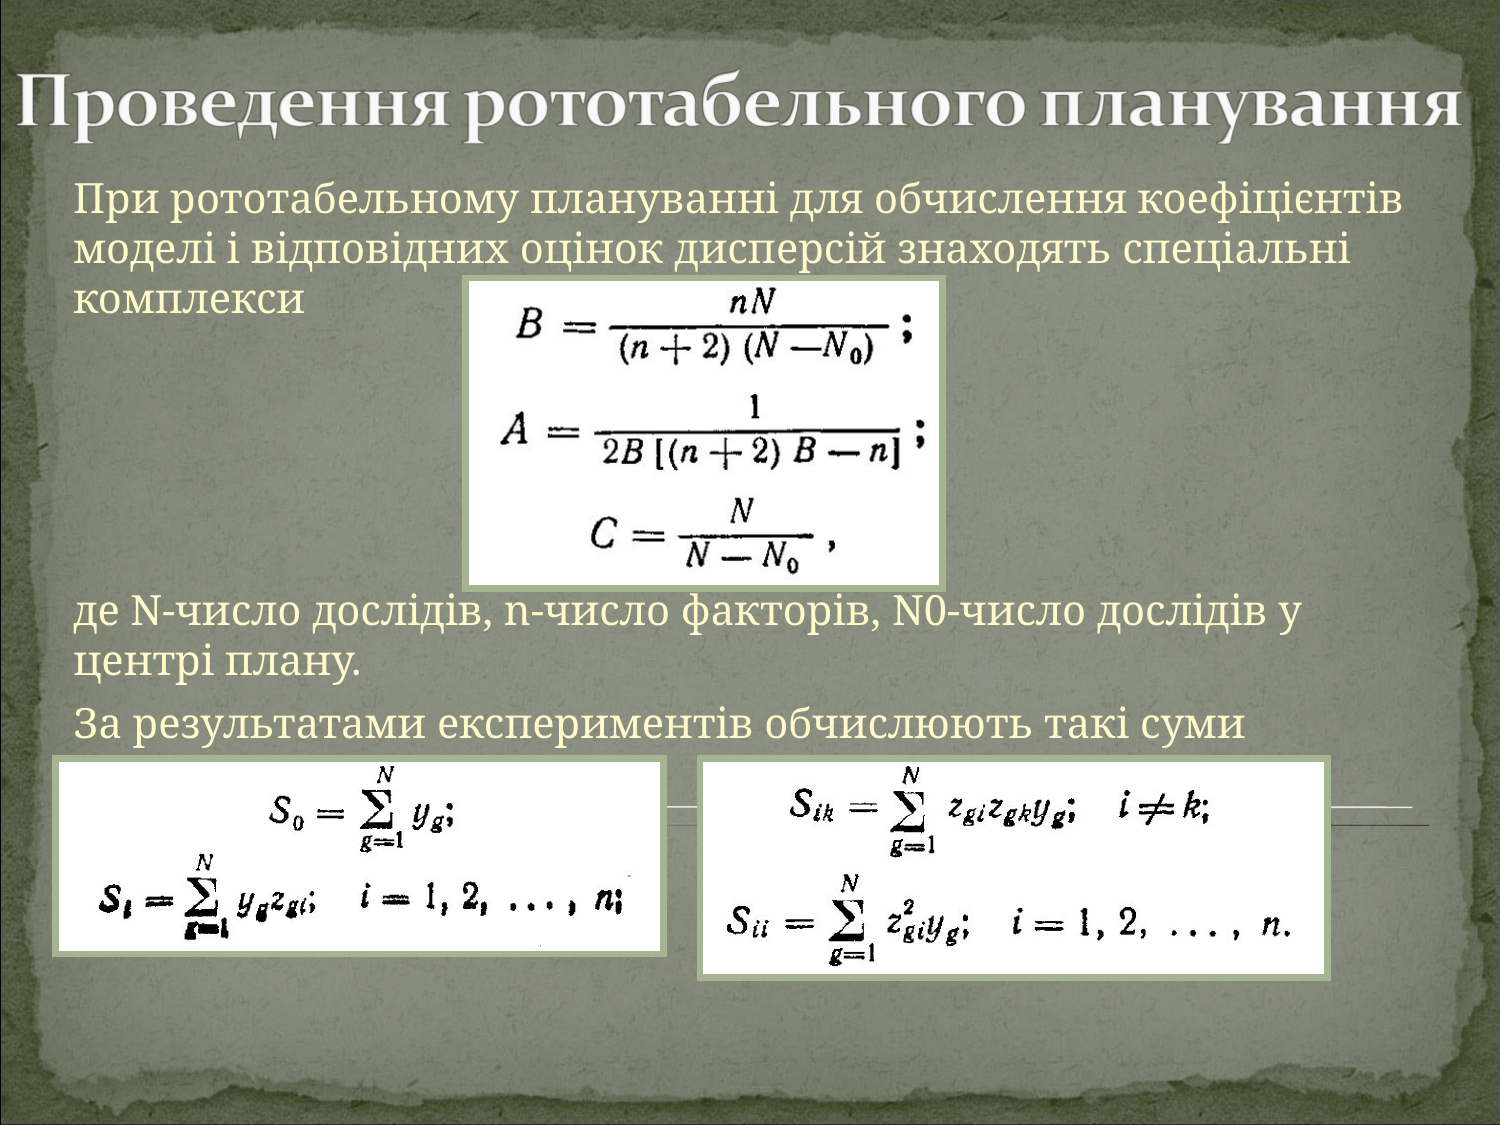

# При рототабельному плануванні для обчислення коефіцієнтів моделі і відповідних оцінок дисперсій знаходять спеціальні комплекси
де N-число дослідів, n-число факторів, N0-число дослідів у центрі плану.
За результатами експериментів обчислюють такі суми